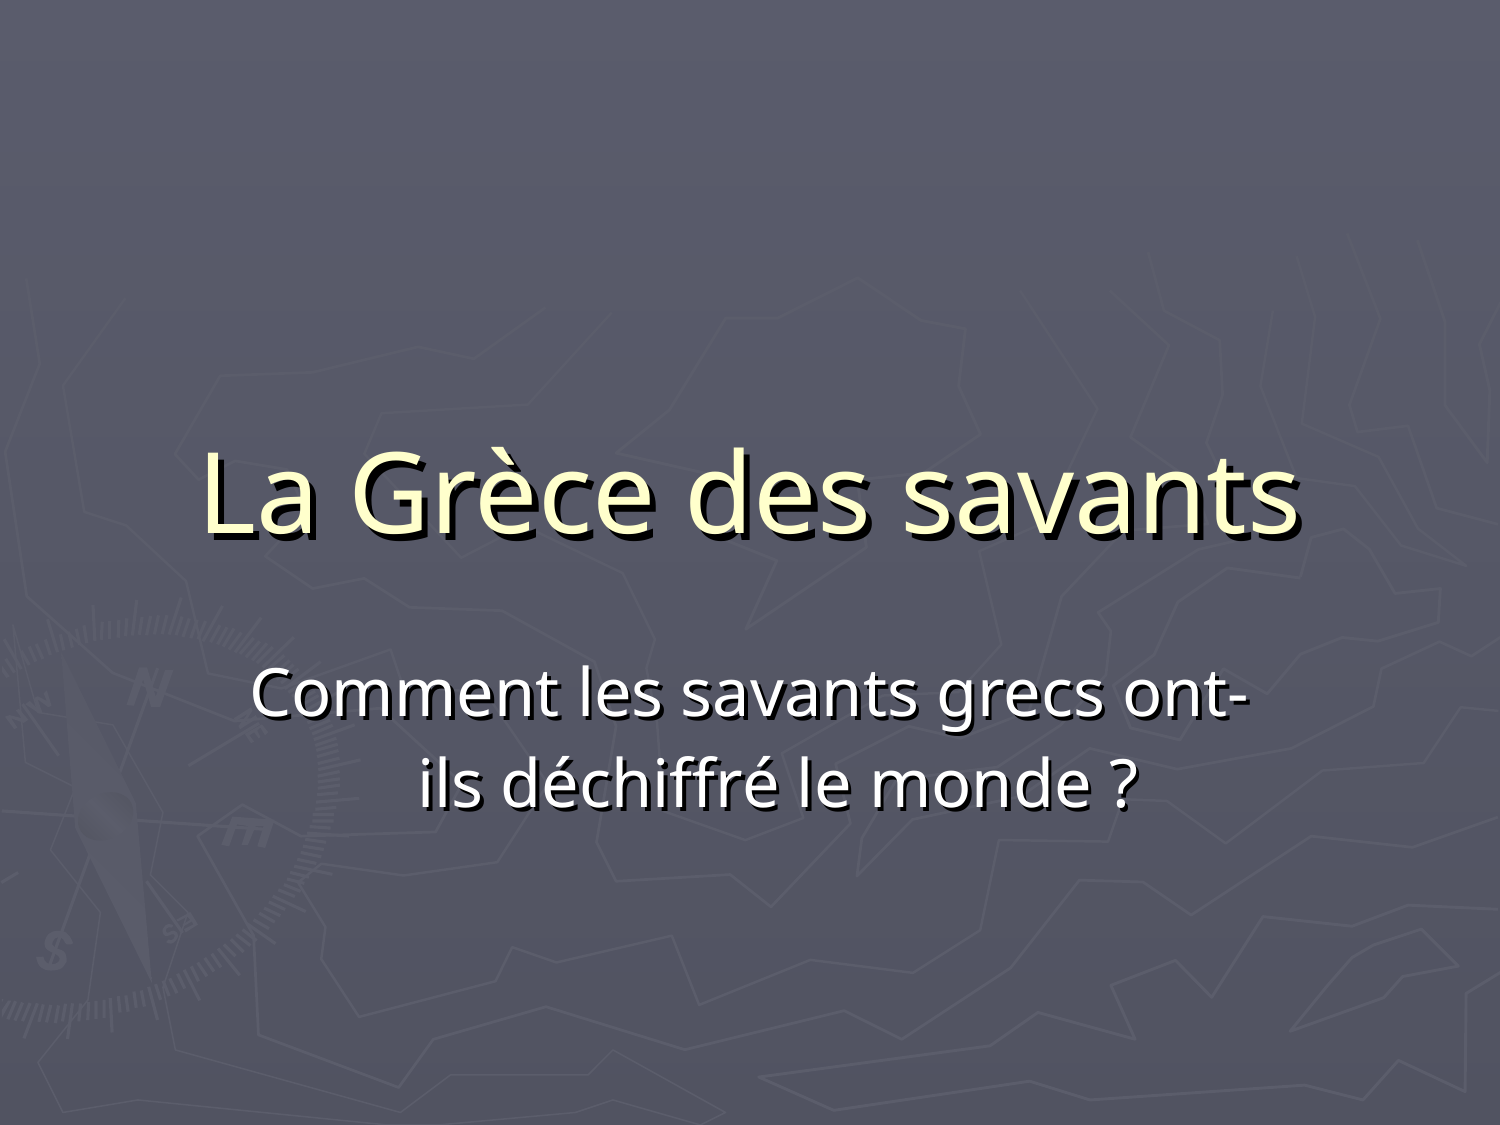

# La Grèce des savants
Comment les savants grecs ont-ils déchiffré le monde ?